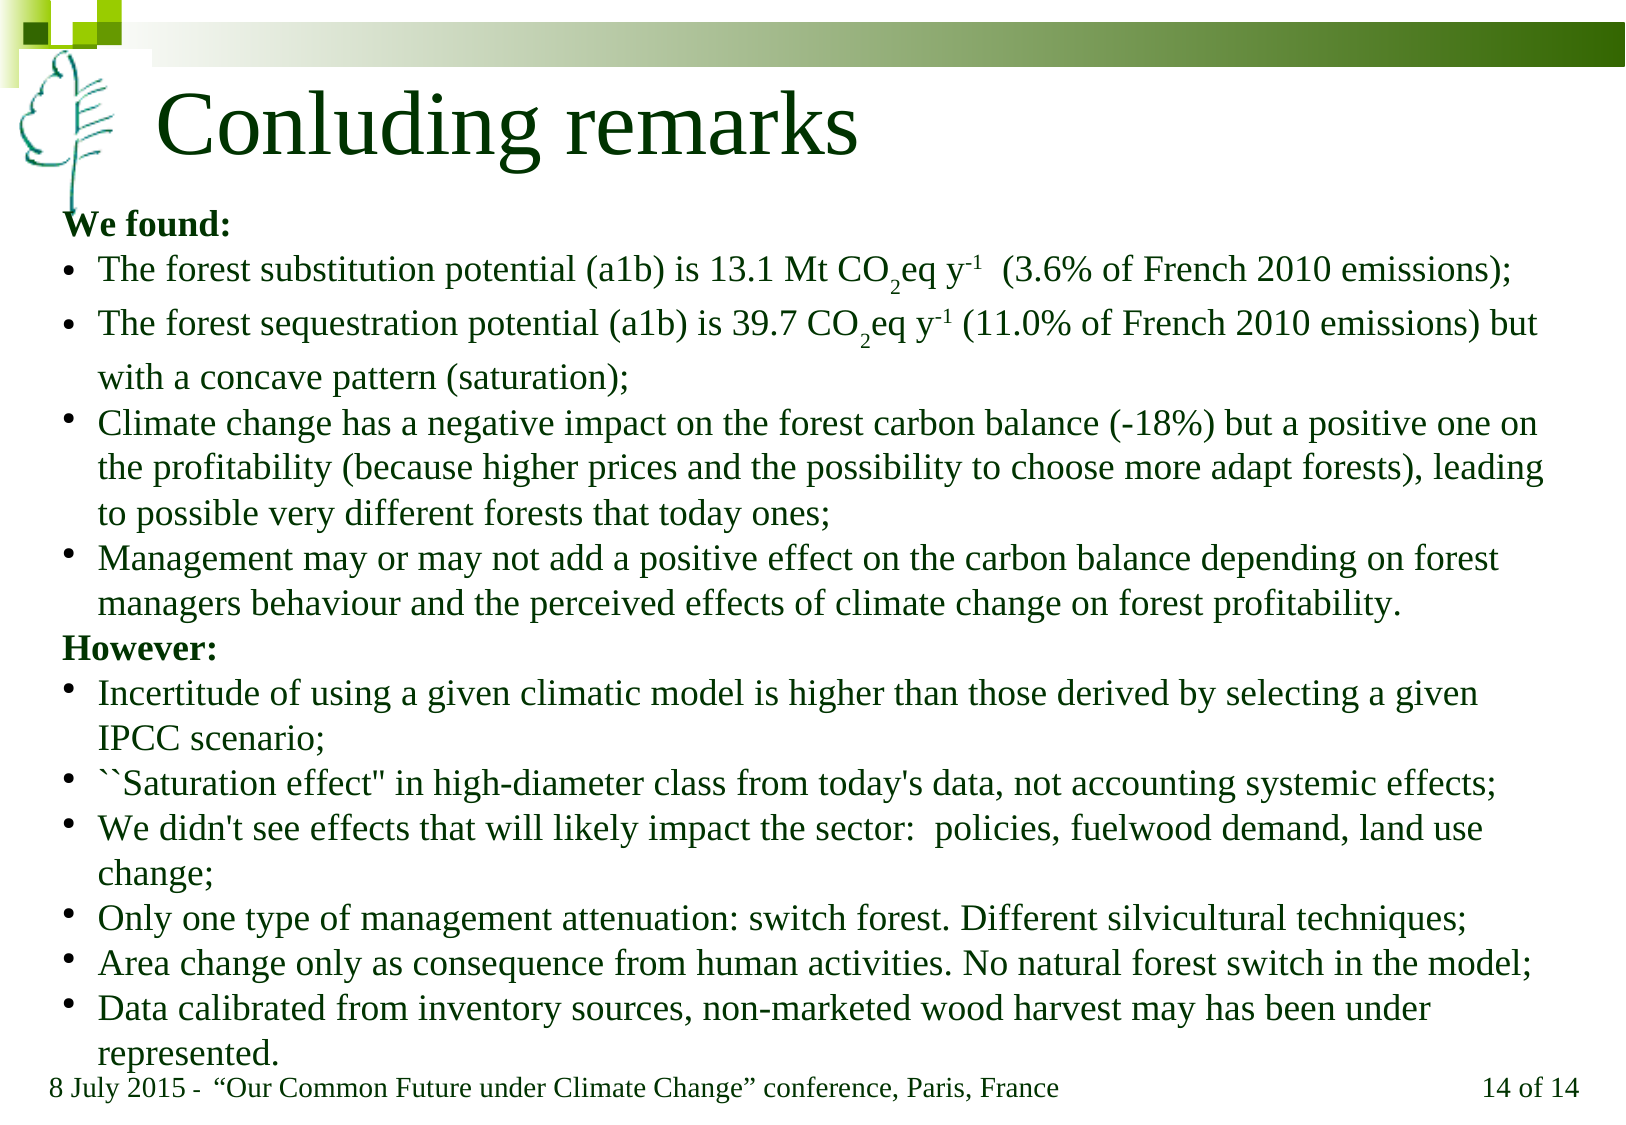

# Conluding remarks
We found:
The forest substitution potential (a1b) is 13.1 Mt CO2eq y-1 (3.6% of French 2010 emissions);
The forest sequestration potential (a1b) is 39.7 CO2eq y-1 (11.0% of French 2010 emissions) but with a concave pattern (saturation);
Climate change has a negative impact on the forest carbon balance (-18%) but a positive one on the profitability (because higher prices and the possibility to choose more adapt forests), leading to possible very different forests that today ones;
Management may or may not add a positive effect on the carbon balance depending on forest managers behaviour and the perceived effects of climate change on forest profitability.
However:
Incertitude of using a given climatic model is higher than those derived by selecting a given IPCC scenario;
``Saturation effect'' in high-diameter class from today's data, not accounting systemic effects;
We didn't see effects that will likely impact the sector: policies, fuelwood demand, land use change;
Only one type of management attenuation: switch forest. Different silvicultural techniques;
Area change only as consequence from human activities. No natural forest switch in the model;
Data calibrated from inventory sources, non-marketed wood harvest may has been under represented.